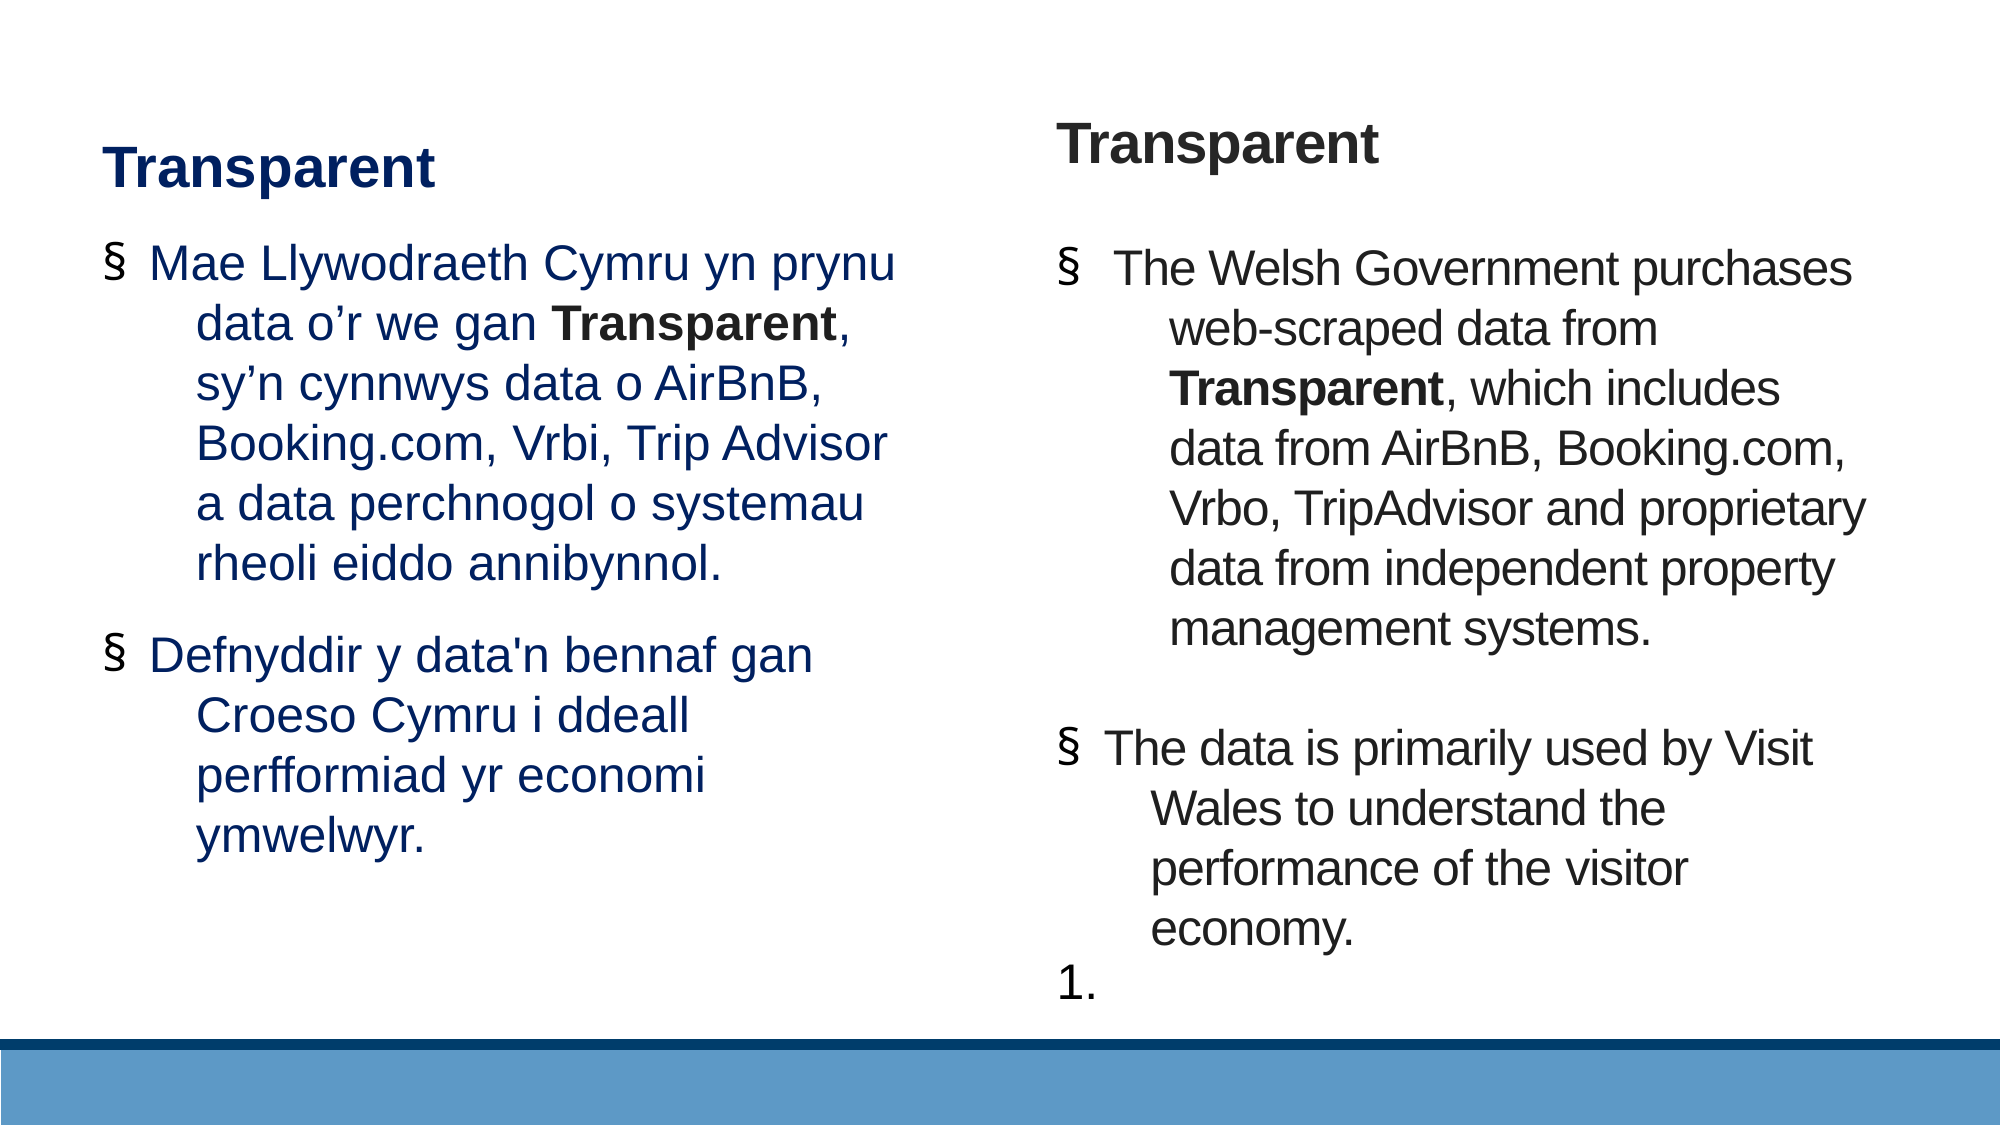

Transparent
The Welsh Government purchases web-scraped data from Transparent, which includes data from AirBnB, Booking.com, Vrbo, TripAdvisor and proprietary data from independent property management systems.
The data is primarily used by Visit Wales to understand the performance of the visitor economy.
Transparent
Mae Llywodraeth Cymru yn prynu data o’r we gan Transparent, sy’n cynnwys data o AirBnB, Booking.com, Vrbi, Trip Advisor a data perchnogol o systemau rheoli eiddo annibynnol.
Defnyddir y data'n bennaf gan Croeso Cymru i ddeall perfformiad yr economi ymwelwyr.